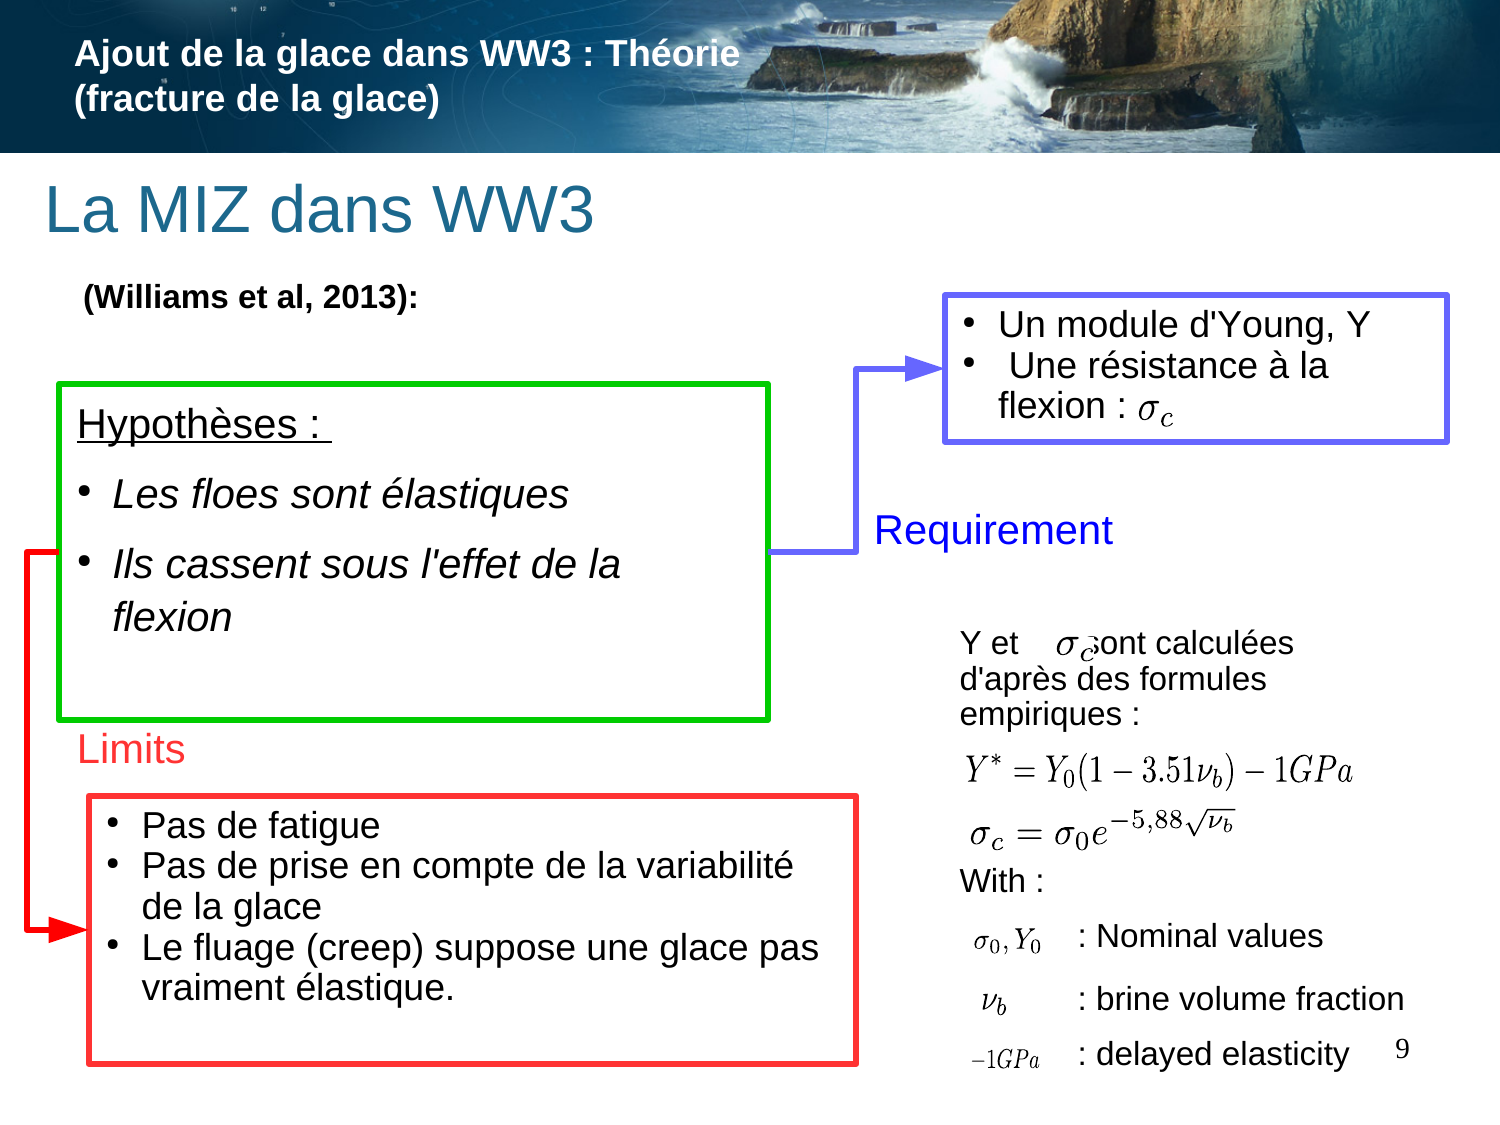

Ajout de la glace dans WW3 : Théorie
(fracture de la glace)
# La MIZ dans WW3
 (Williams et al, 2013):
Un module d'Young, Y
 Une résistance à la flexion :
Hypothèses :
Les floes sont élastiques
Ils cassent sous l'effet de la flexion
Requirement
Y et sont calculées d'après des formules empiriques :
Limits
Pas de fatigue
Pas de prise en compte de la variabilité de la glace
Le fluage (creep) suppose une glace pas vraiment élastique.
With :
: Nominal values
: brine volume fraction
9
: delayed elasticity